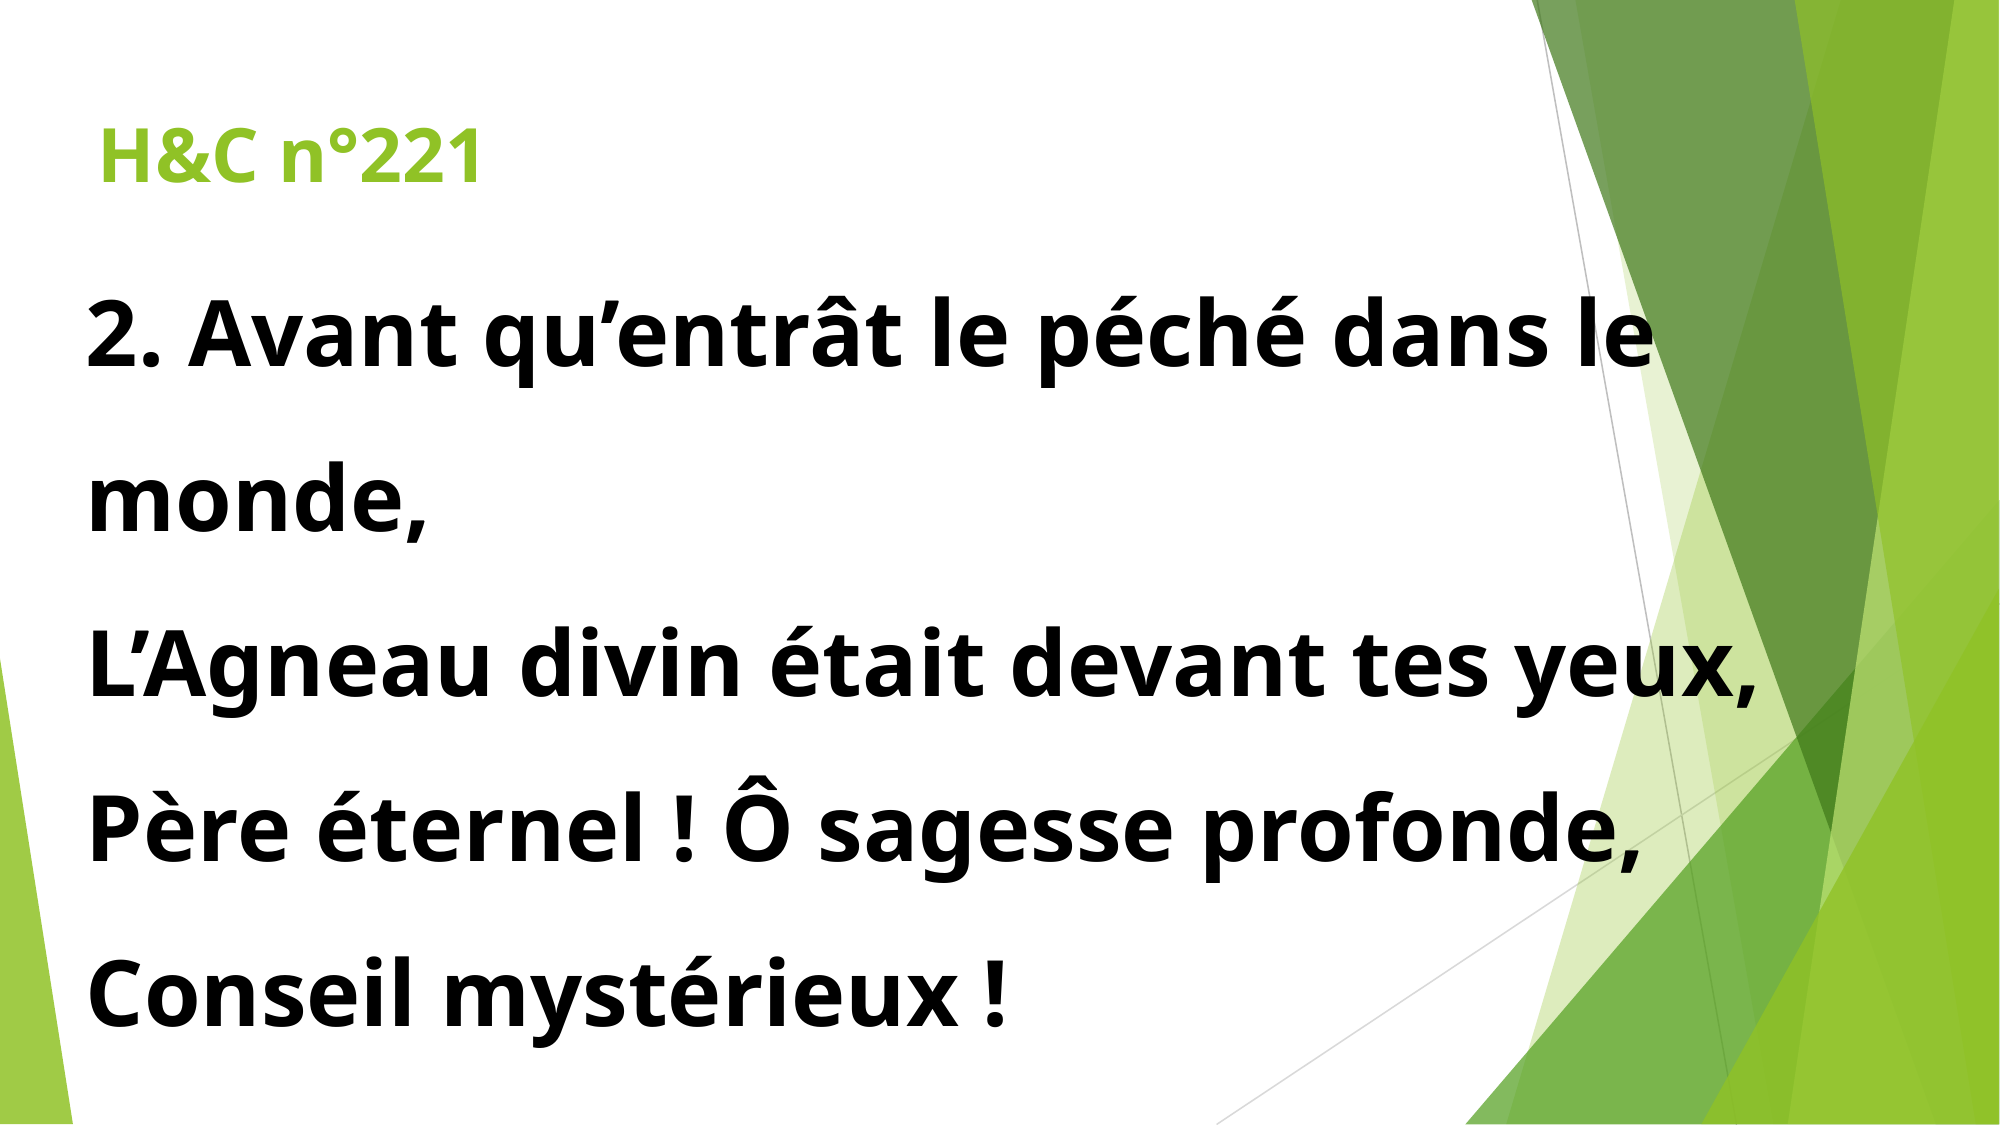

H&C n°221
2. Avant qu’entrât le péché dans le monde,
L’Agneau divin était devant tes yeux,
Père éternel ! Ô sagesse profonde,
Conseil mystérieux !